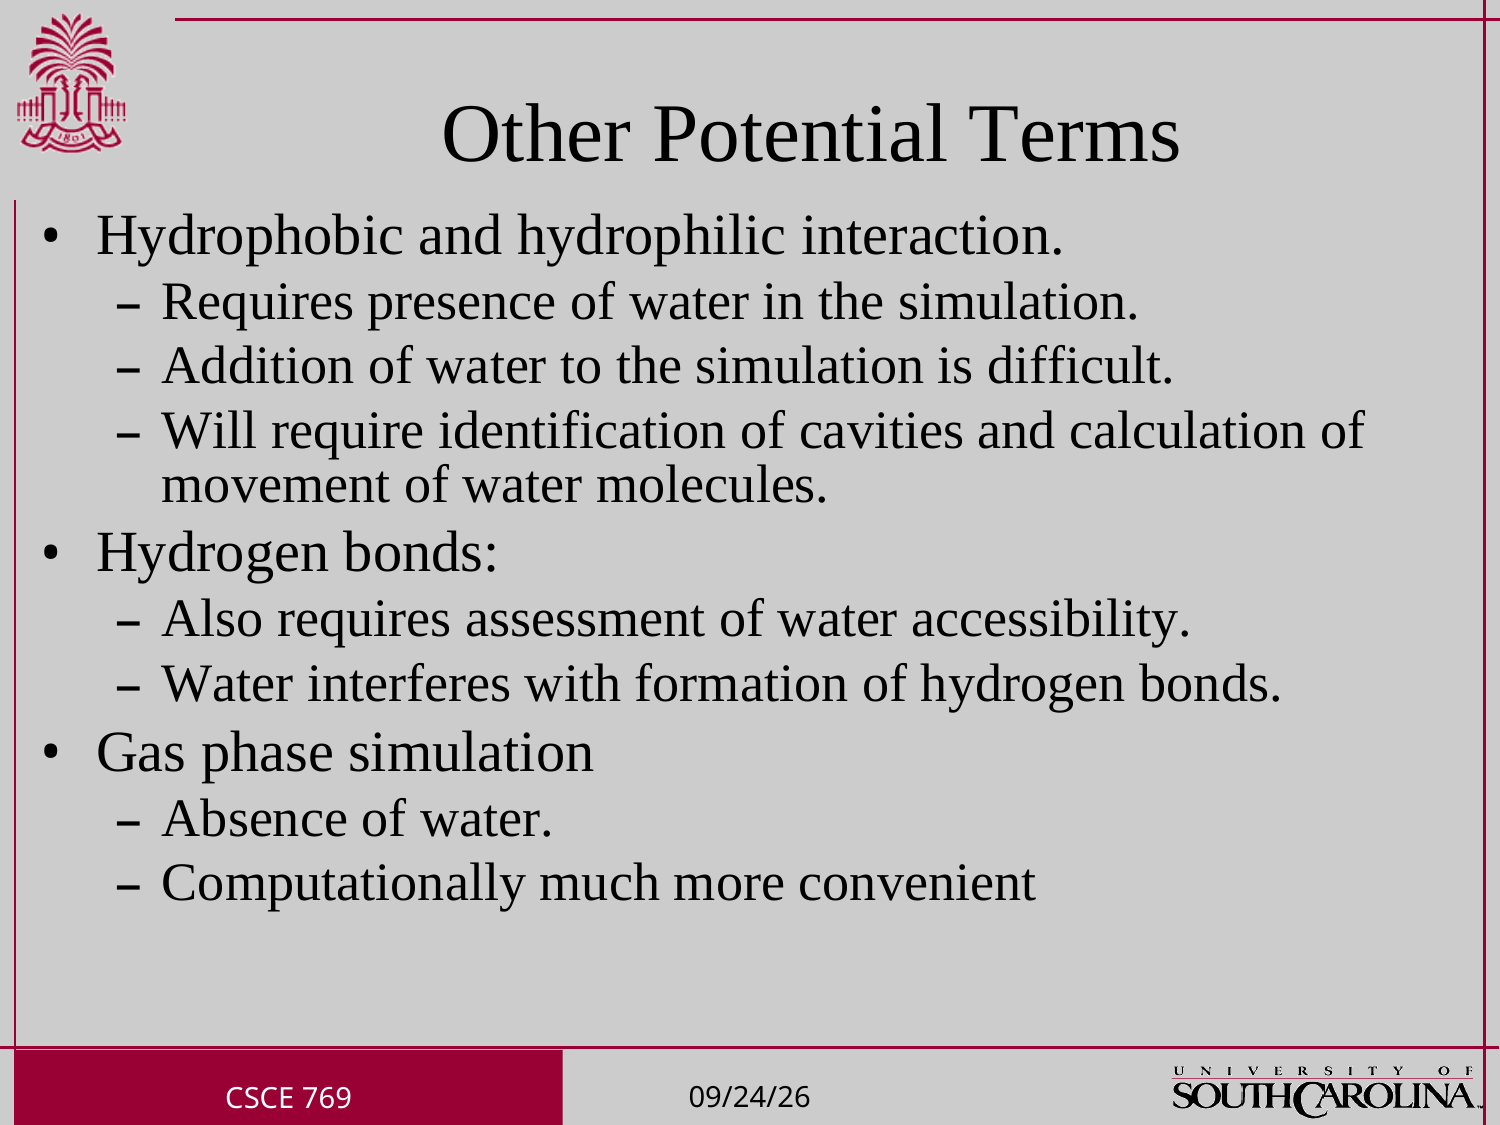

# Other Potential Terms
Hydrophobic and hydrophilic interaction.
Requires presence of water in the simulation.
Addition of water to the simulation is difficult.
Will require identification of cavities and calculation of movement of water molecules.
Hydrogen bonds:
Also requires assessment of water accessibility.
Water interferes with formation of hydrogen bonds.
Gas phase simulation
Absence of water.
Computationally much more convenient